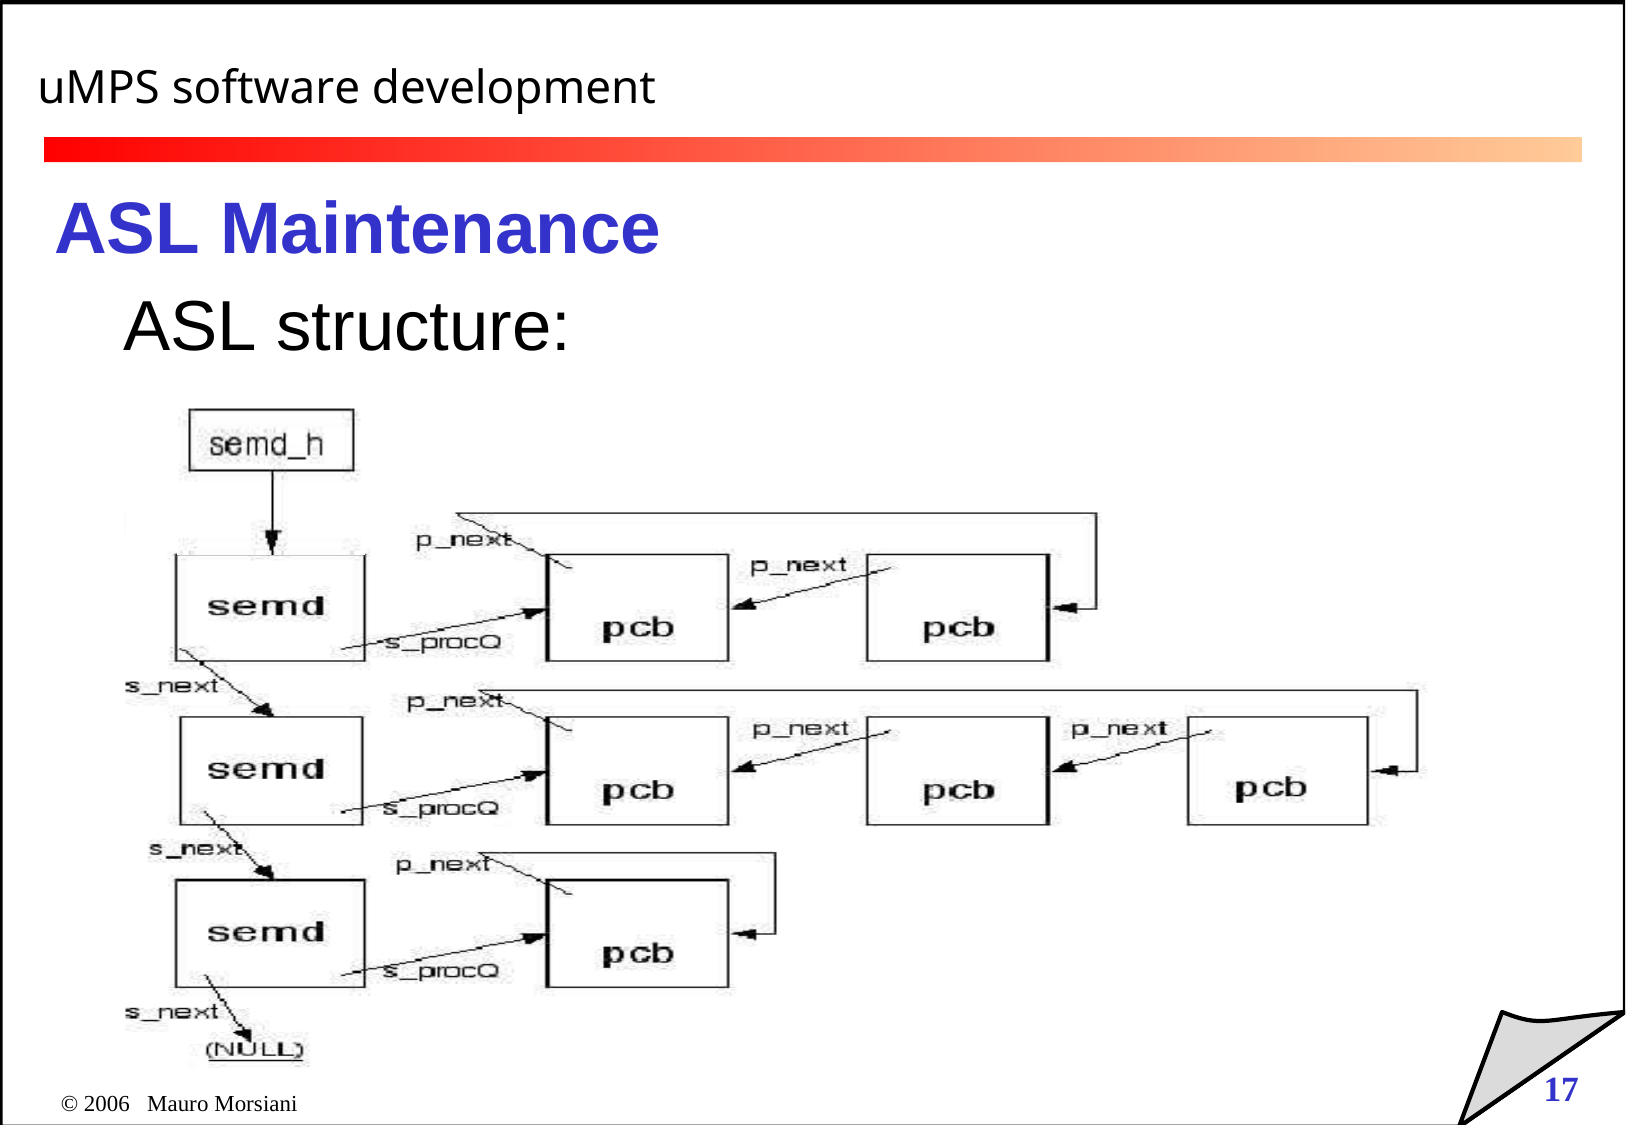

# uMPS software development
ASL Maintenance
ASL structure: